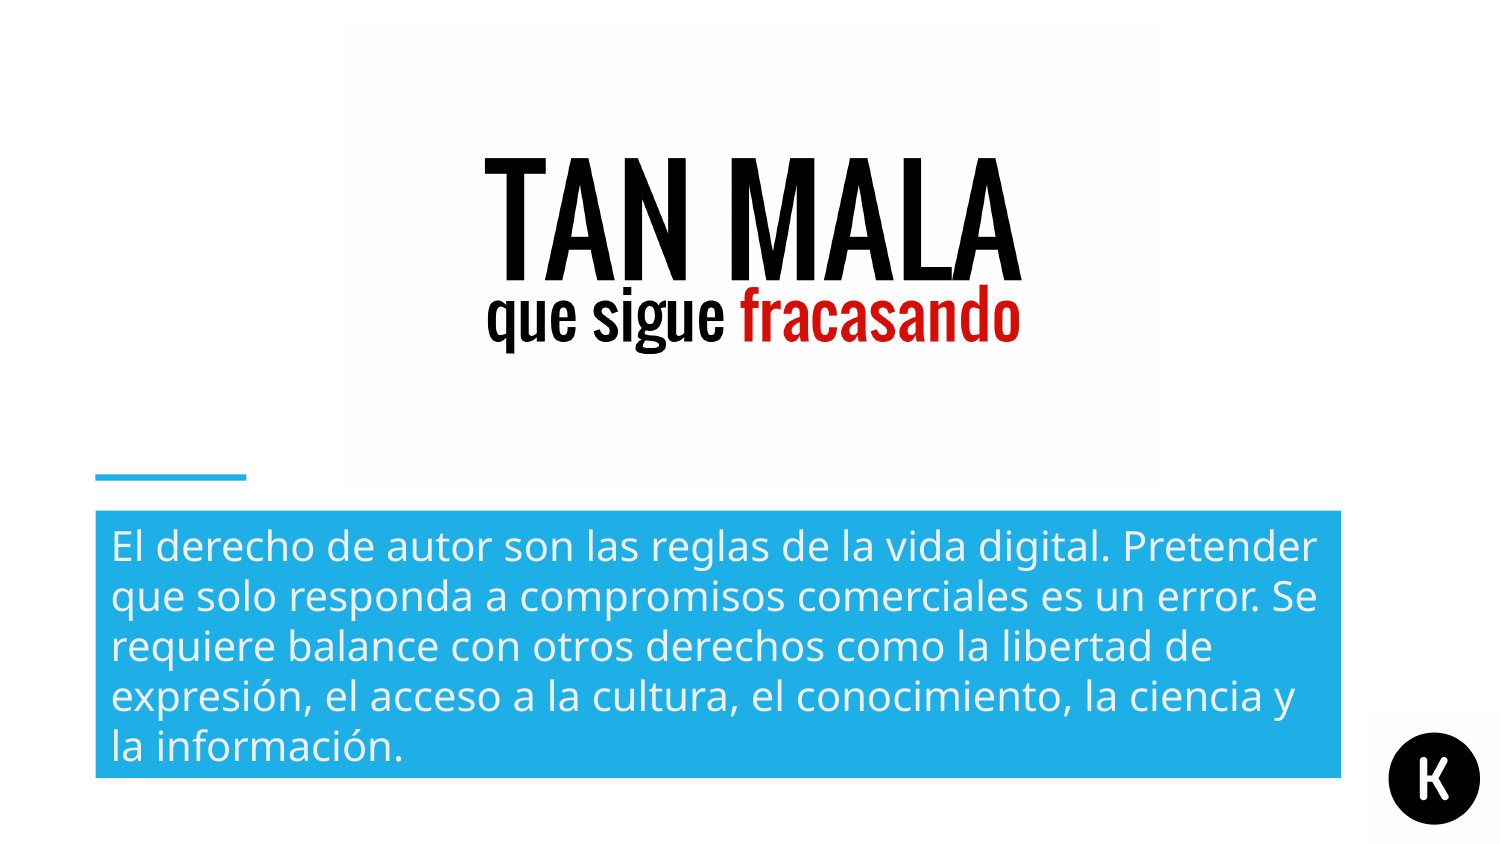

El derecho de autor son las reglas de la vida digital. Pretender que solo responda a compromisos comerciales es un error. Se requiere balance con otros derechos como la libertad de expresión, el acceso a la cultura, el conocimiento, la ciencia y la información.